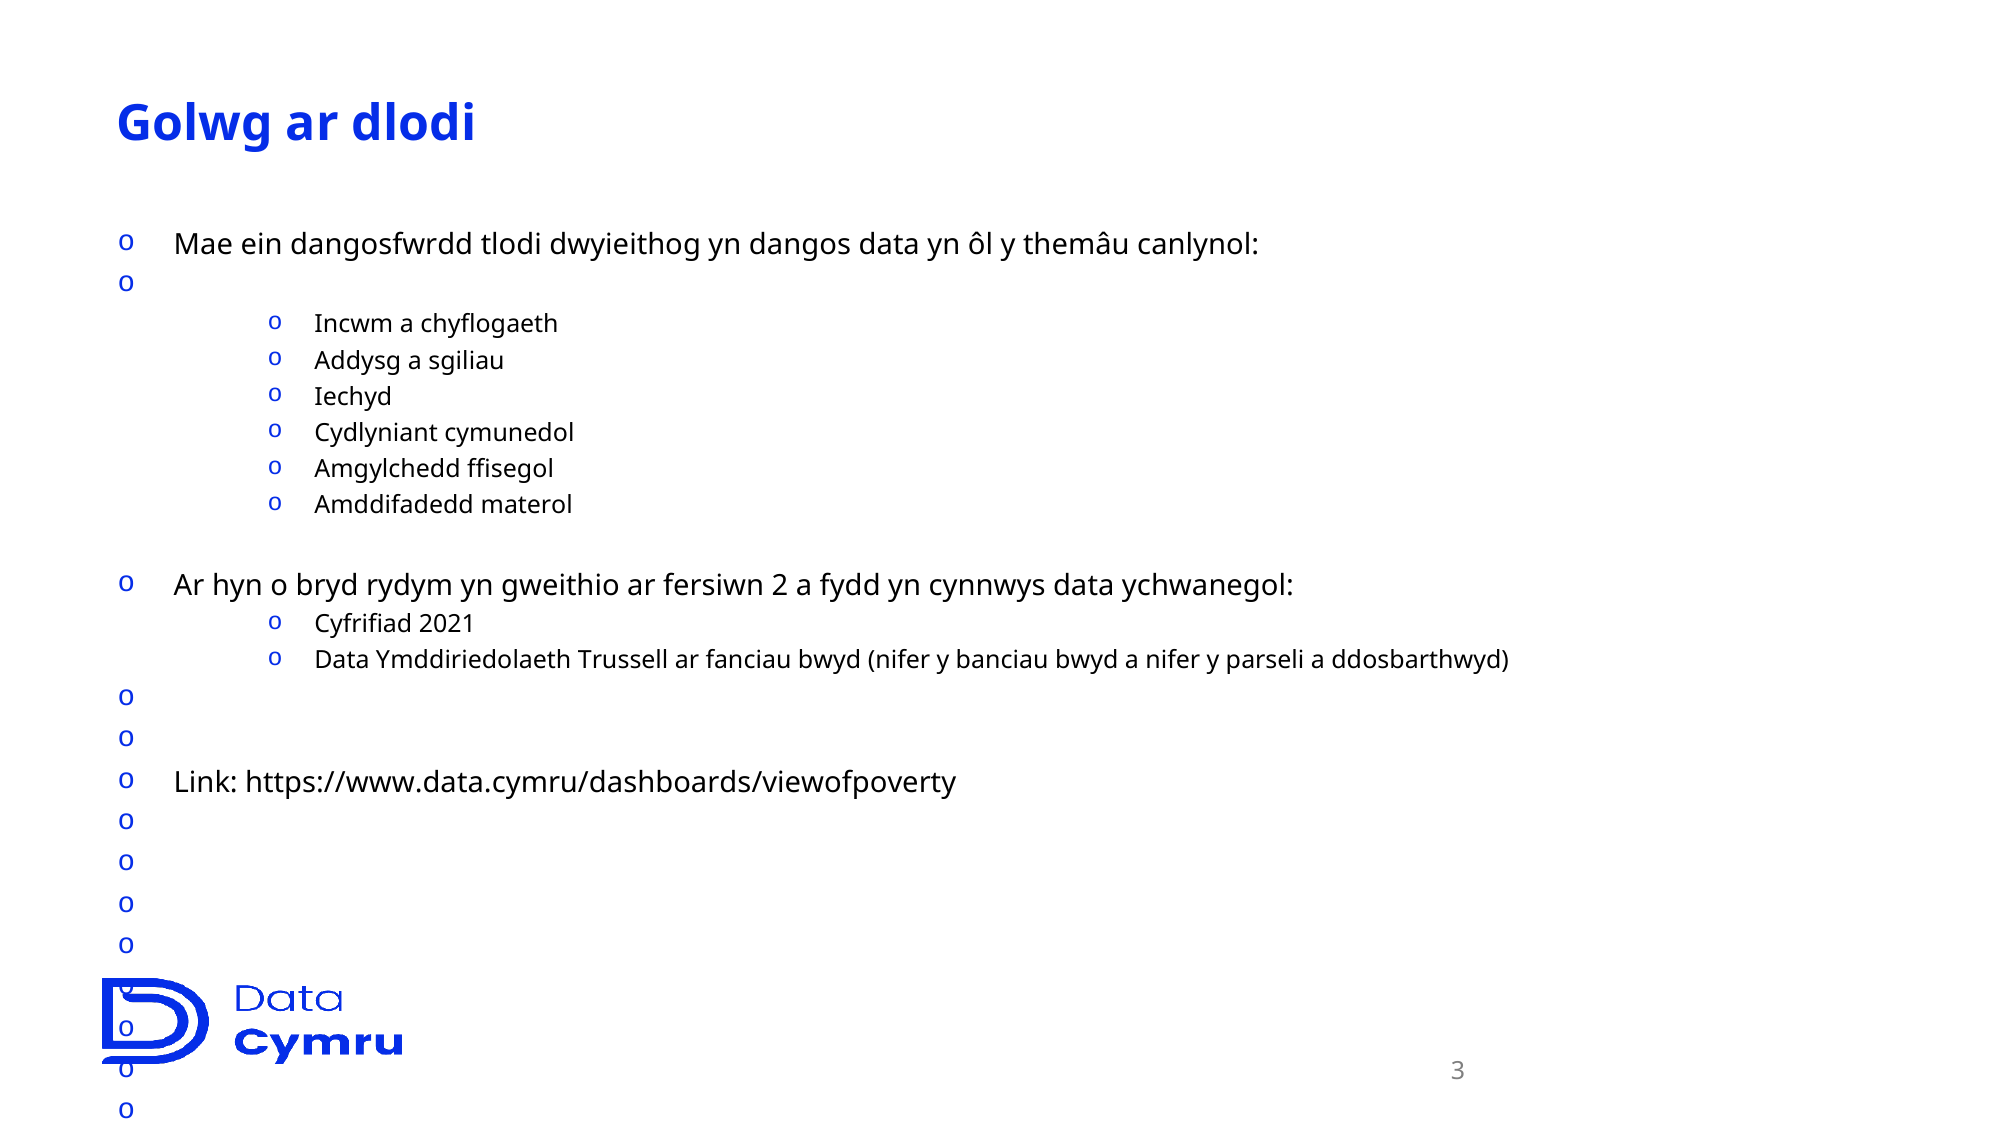

# Golwg ar dlodi
Mae ein dangosfwrdd tlodi dwyieithog yn dangos data yn ôl y themâu canlynol:
Incwm a chyflogaeth
Addysg a sgiliau
Iechyd
Cydlyniant cymunedol
Amgylchedd ffisegol
Amddifadedd materol
Ar hyn o bryd rydym yn gweithio ar fersiwn 2 a fydd yn cynnwys data ychwanegol:
Cyfrifiad 2021
Data Ymddiriedolaeth Trussell ar fanciau bwyd (nifer y banciau bwyd a nifer y parseli a ddosbarthwyd)
Link: https://www.data.cymru/dashboards/viewofpoverty